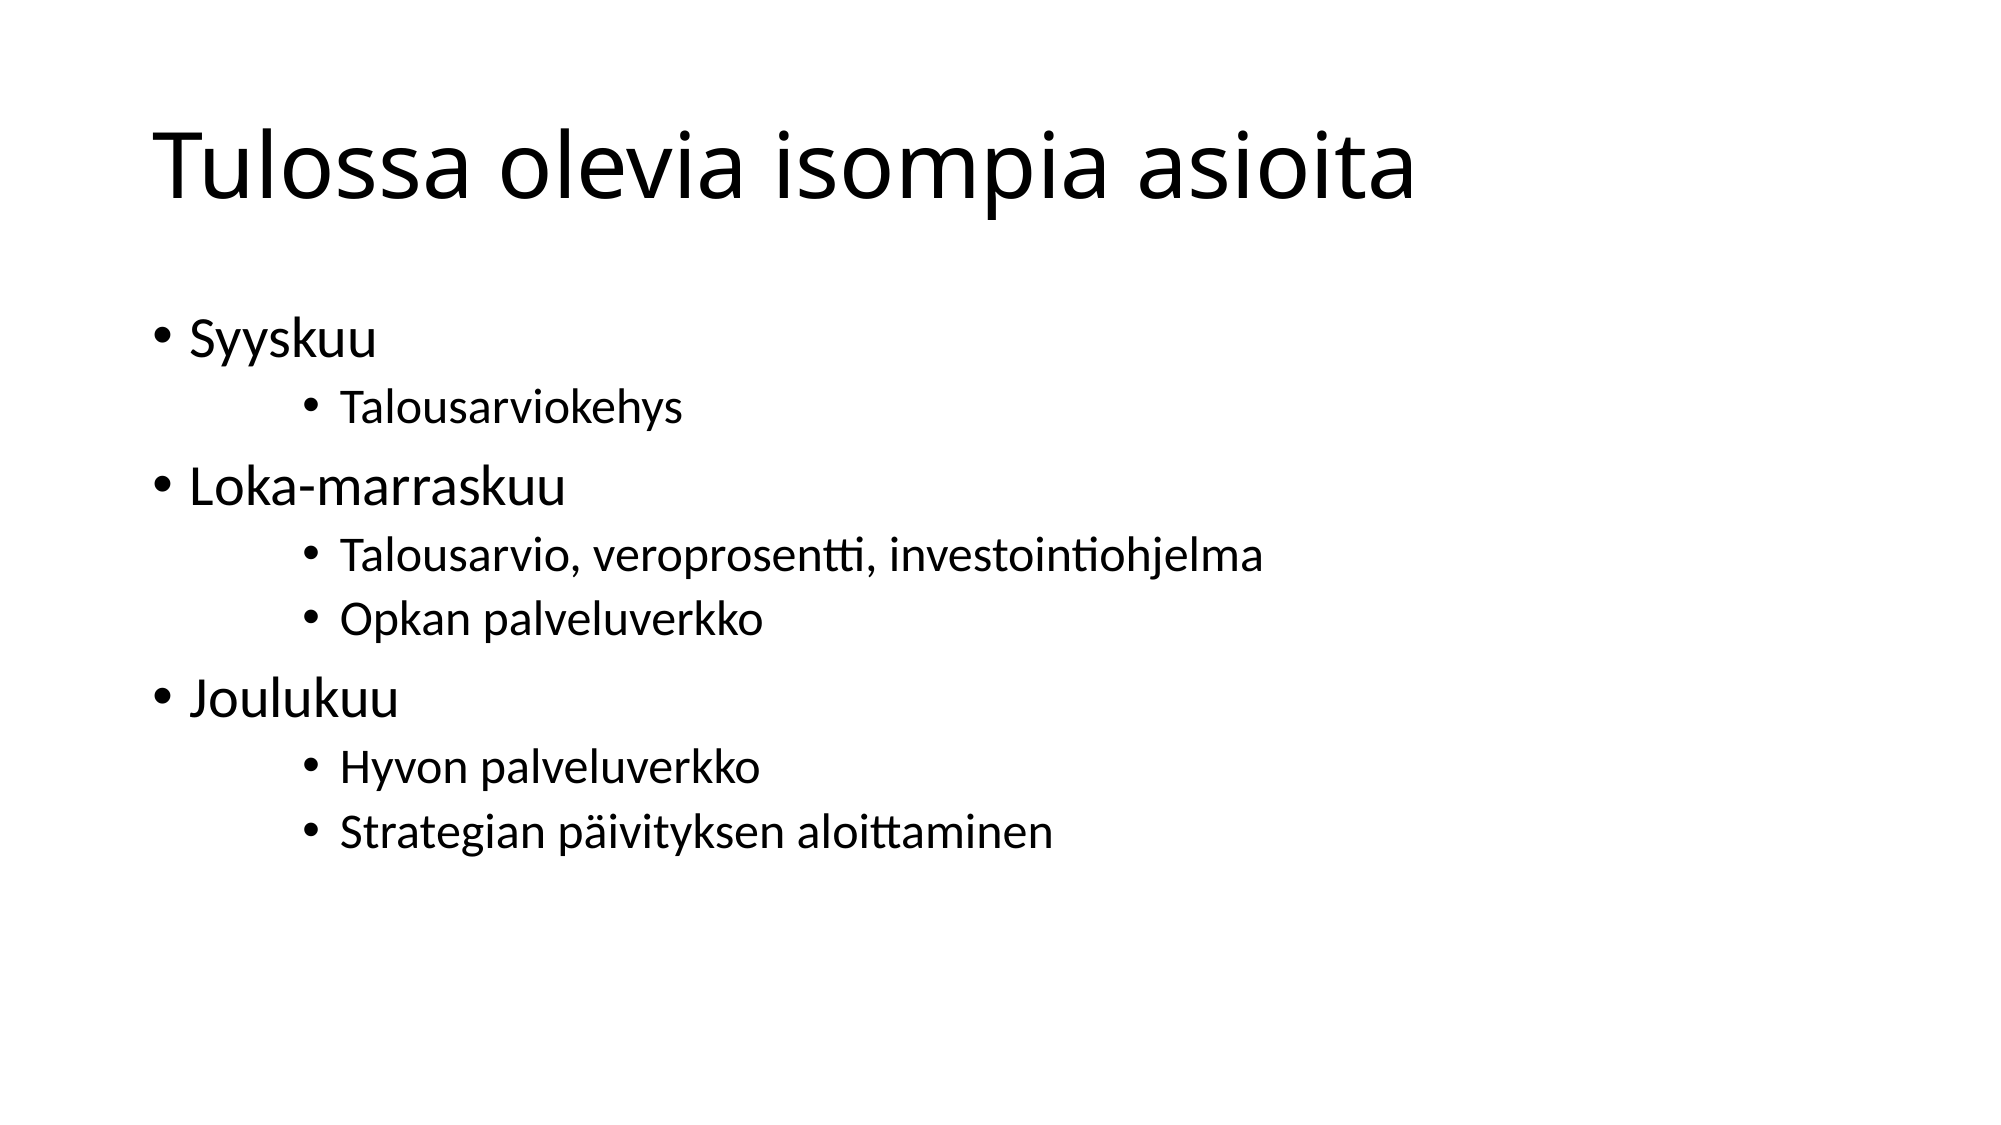

# Tulossa olevia isompia asioita
Syyskuu
Talousarviokehys
Loka-marraskuu
Talousarvio, veroprosentti, investointiohjelma
Opkan palveluverkko
Joulukuu
Hyvon palveluverkko
Strategian päivityksen aloittaminen